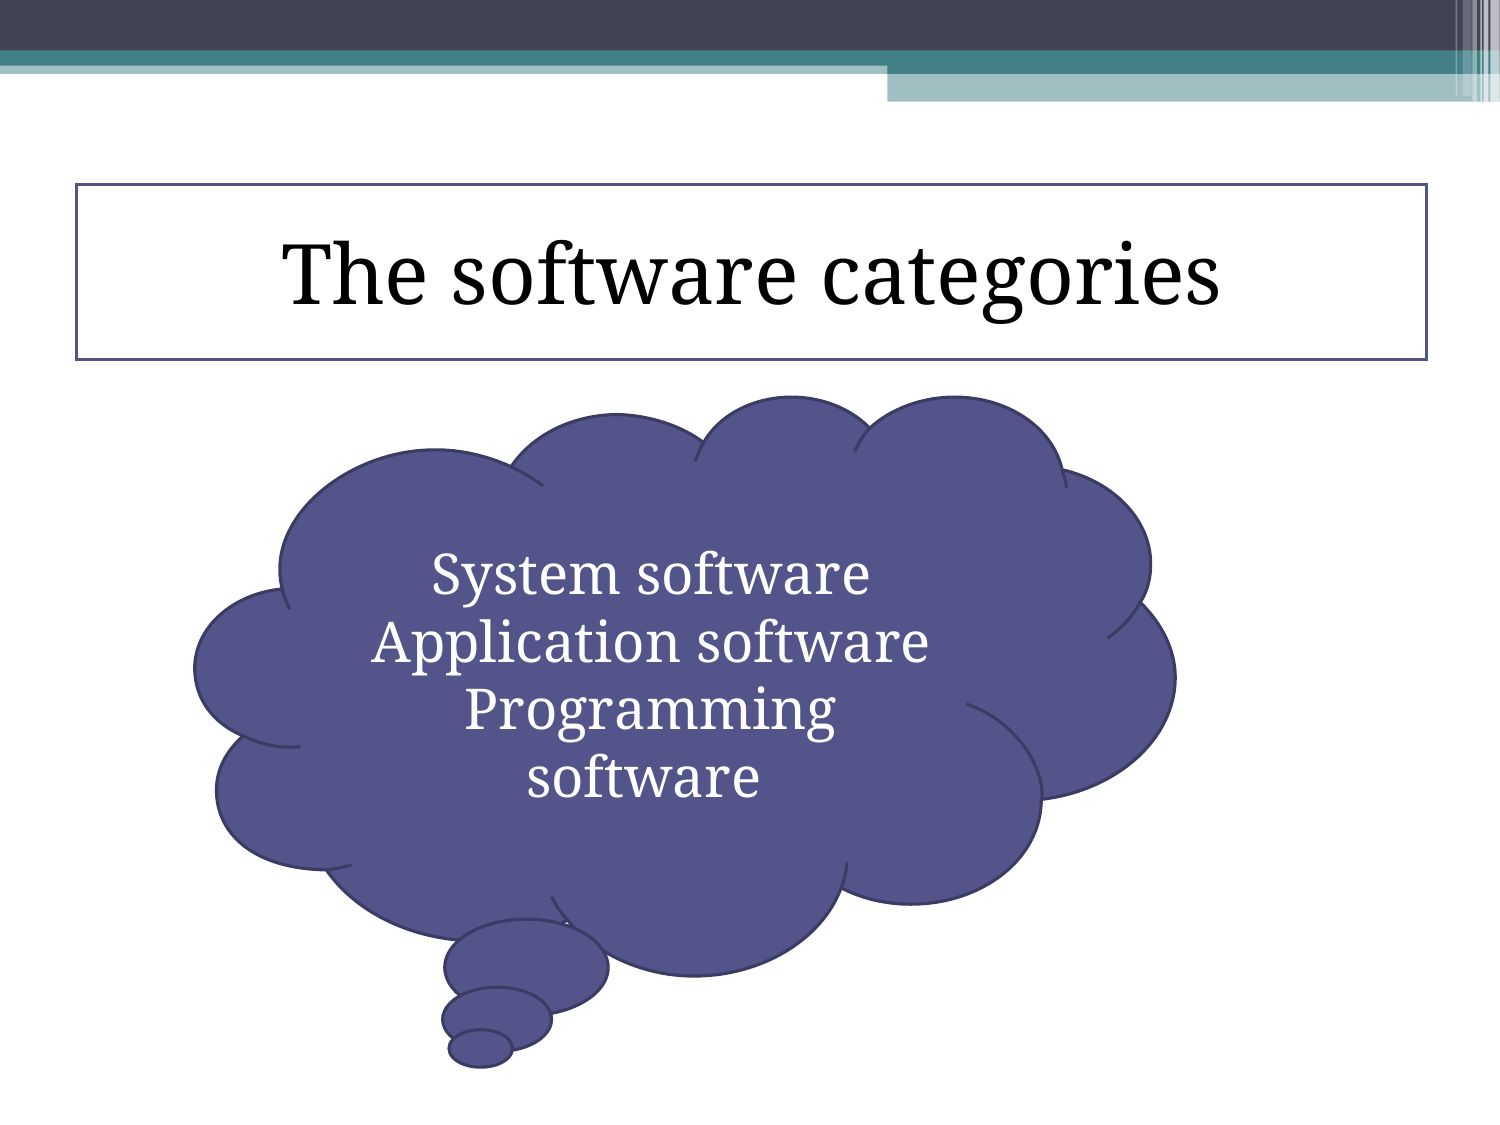

# The software categories
System software
Application software
Programming software